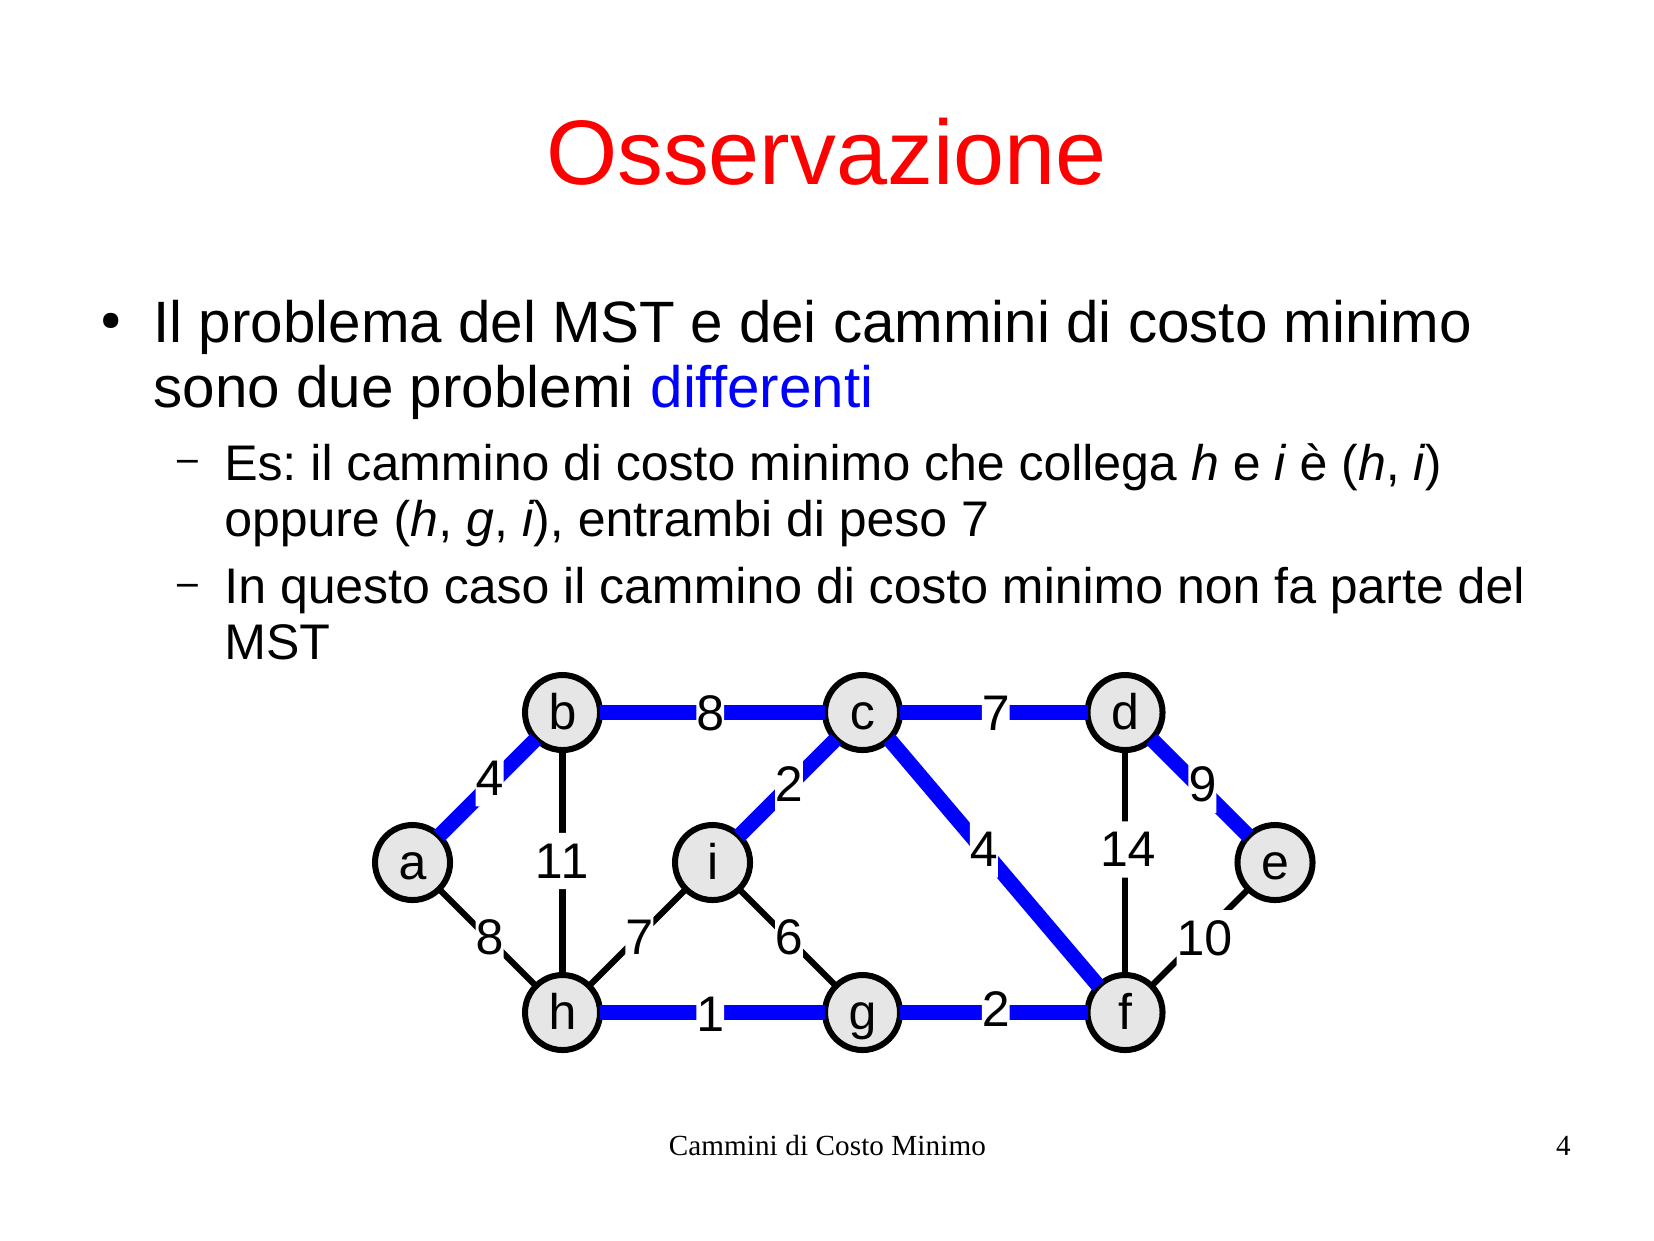

# Osservazione
Il problema del MST e dei cammini di costo minimo sono due problemi differenti
Es: il cammino di costo minimo che collega h e i è (h, i) oppure (h, g, i), entrambi di peso 7
In questo caso il cammino di costo minimo non fa parte del MST
b
c
d
8
7
4
2
9
4
14
a
i
e
11
8
7
6
10
h
g
f
2
1
Cammini di Costo Minimo
4